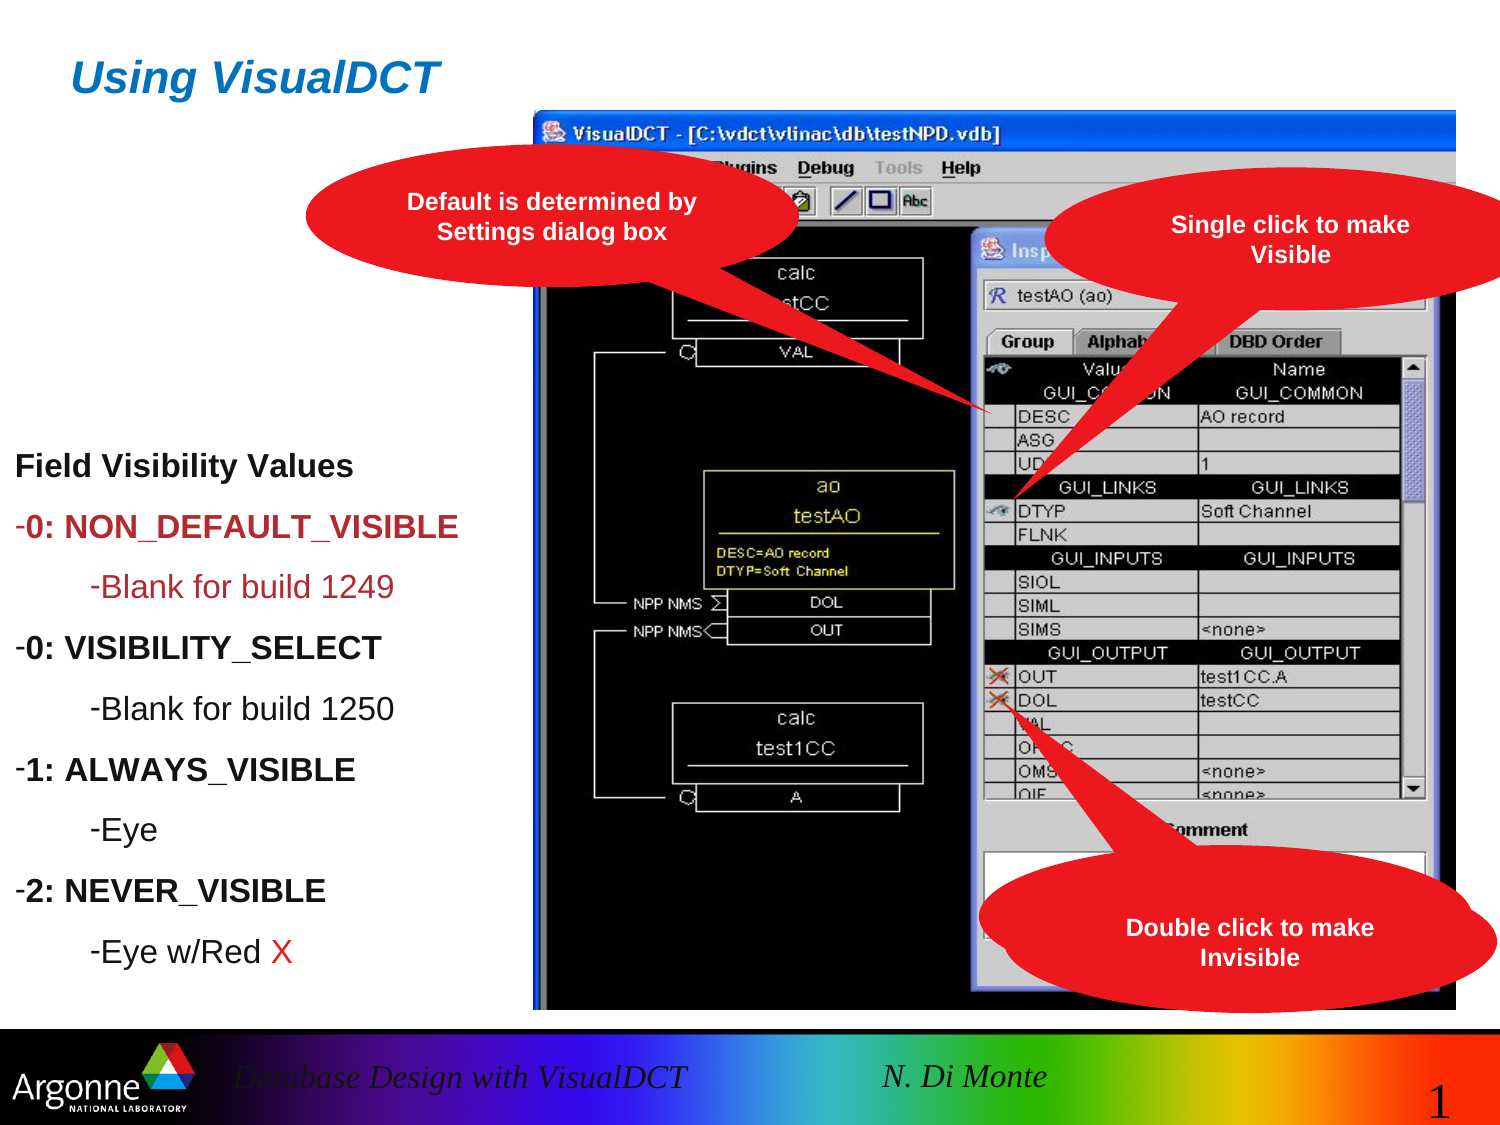

# Using VisualDCT
Default is determined by Settings dialog box
Single click to make Visible
Field Visibility Values
0: NON_DEFAULT_VISIBLE
Blank for build 1249
0: VISIBILITY_SELECT
Blank for build 1250
1: ALWAYS_VISIBLE
Eye
2: NEVER_VISIBLE
Eye w/Red X
Double click to make Invisible
Double click to make Invisible
11